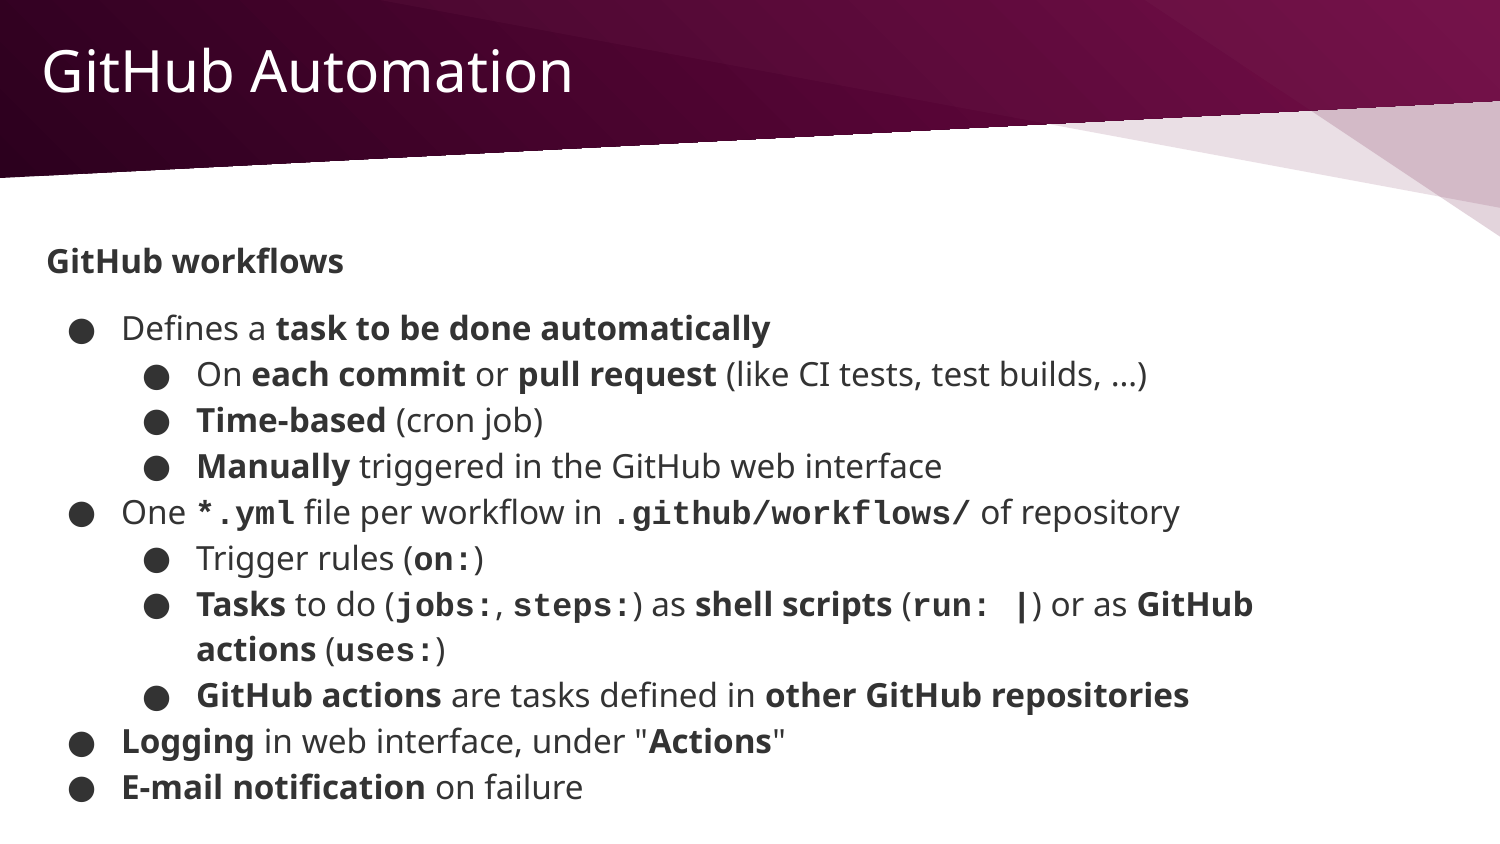

GitHub Automation
# GitHub workflows
Defines a task to be done automatically
On each commit or pull request (like CI tests, test builds, …)
Time-based (cron job)
Manually triggered in the GitHub web interface
One *.yml file per workflow in .github/workflows/ of repository
Trigger rules (on:)
Tasks to do (jobs:, steps:) as shell scripts (run: |) or as GitHub actions (uses:)
GitHub actions are tasks defined in other GitHub repositories
Logging in web interface, under "Actions"
E-mail notification on failure